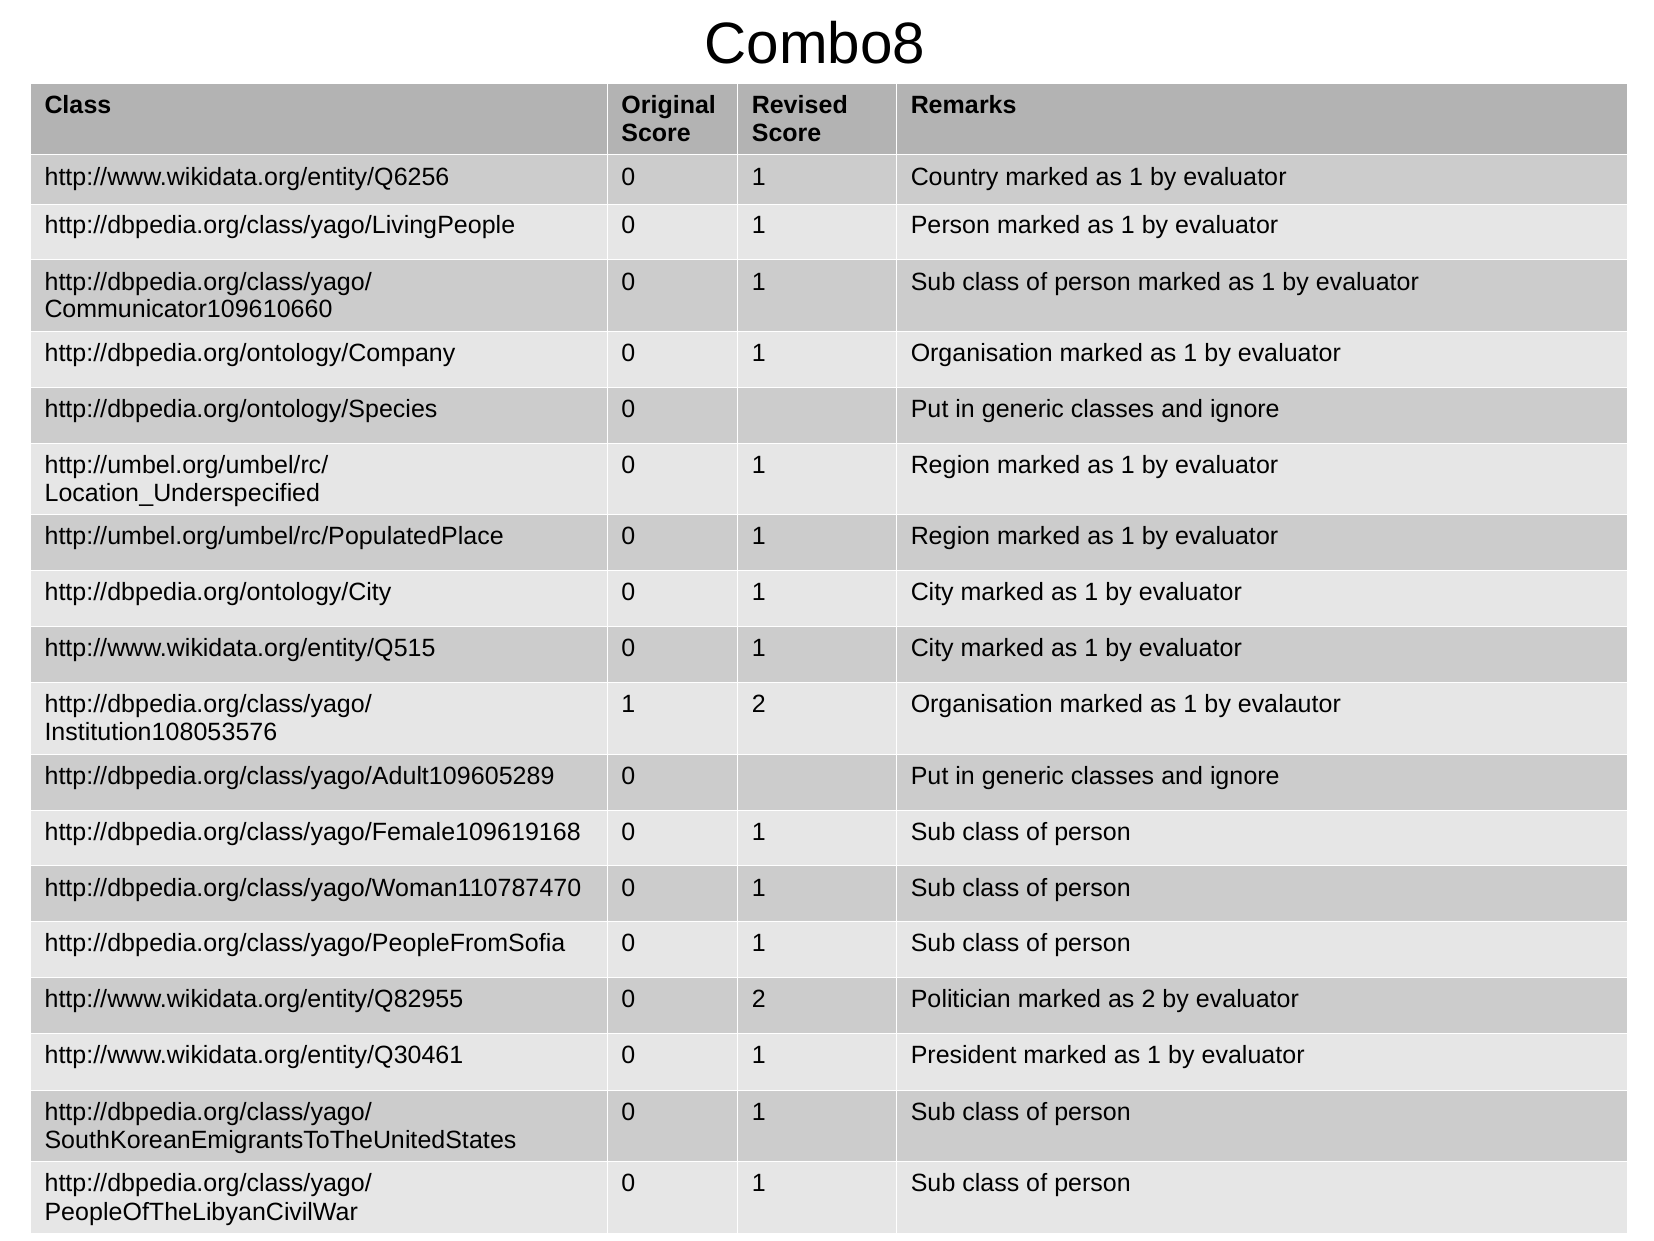

# Combo8
| Class | Original Score | Revised Score | Remarks |
| --- | --- | --- | --- |
| http://www.wikidata.org/entity/Q6256 | 0 | 1 | Country marked as 1 by evaluator |
| http://dbpedia.org/class/yago/LivingPeople | 0 | 1 | Person marked as 1 by evaluator |
| http://dbpedia.org/class/yago/Communicator109610660 | 0 | 1 | Sub class of person marked as 1 by evaluator |
| http://dbpedia.org/ontology/Company | 0 | 1 | Organisation marked as 1 by evaluator |
| http://dbpedia.org/ontology/Species | 0 | | Put in generic classes and ignore |
| http://umbel.org/umbel/rc/Location\_Underspecified | 0 | 1 | Region marked as 1 by evaluator |
| http://umbel.org/umbel/rc/PopulatedPlace | 0 | 1 | Region marked as 1 by evaluator |
| http://dbpedia.org/ontology/City | 0 | 1 | City marked as 1 by evaluator |
| http://www.wikidata.org/entity/Q515 | 0 | 1 | City marked as 1 by evaluator |
| http://dbpedia.org/class/yago/Institution108053576 | 1 | 2 | Organisation marked as 1 by evalautor |
| http://dbpedia.org/class/yago/Adult109605289 | 0 | | Put in generic classes and ignore |
| http://dbpedia.org/class/yago/Female109619168 | 0 | 1 | Sub class of person |
| http://dbpedia.org/class/yago/Woman110787470 | 0 | 1 | Sub class of person |
| http://dbpedia.org/class/yago/PeopleFromSofia | 0 | 1 | Sub class of person |
| http://www.wikidata.org/entity/Q82955 | 0 | 2 | Politician marked as 2 by evaluator |
| http://www.wikidata.org/entity/Q30461 | 0 | 1 | President marked as 1 by evaluator |
| http://dbpedia.org/class/yago/SouthKoreanEmigrantsToTheUnitedStates | 0 | 1 | Sub class of person |
| http://dbpedia.org/class/yago/PeopleOfTheLibyanCivilWar | 0 | 1 | Sub class of person |